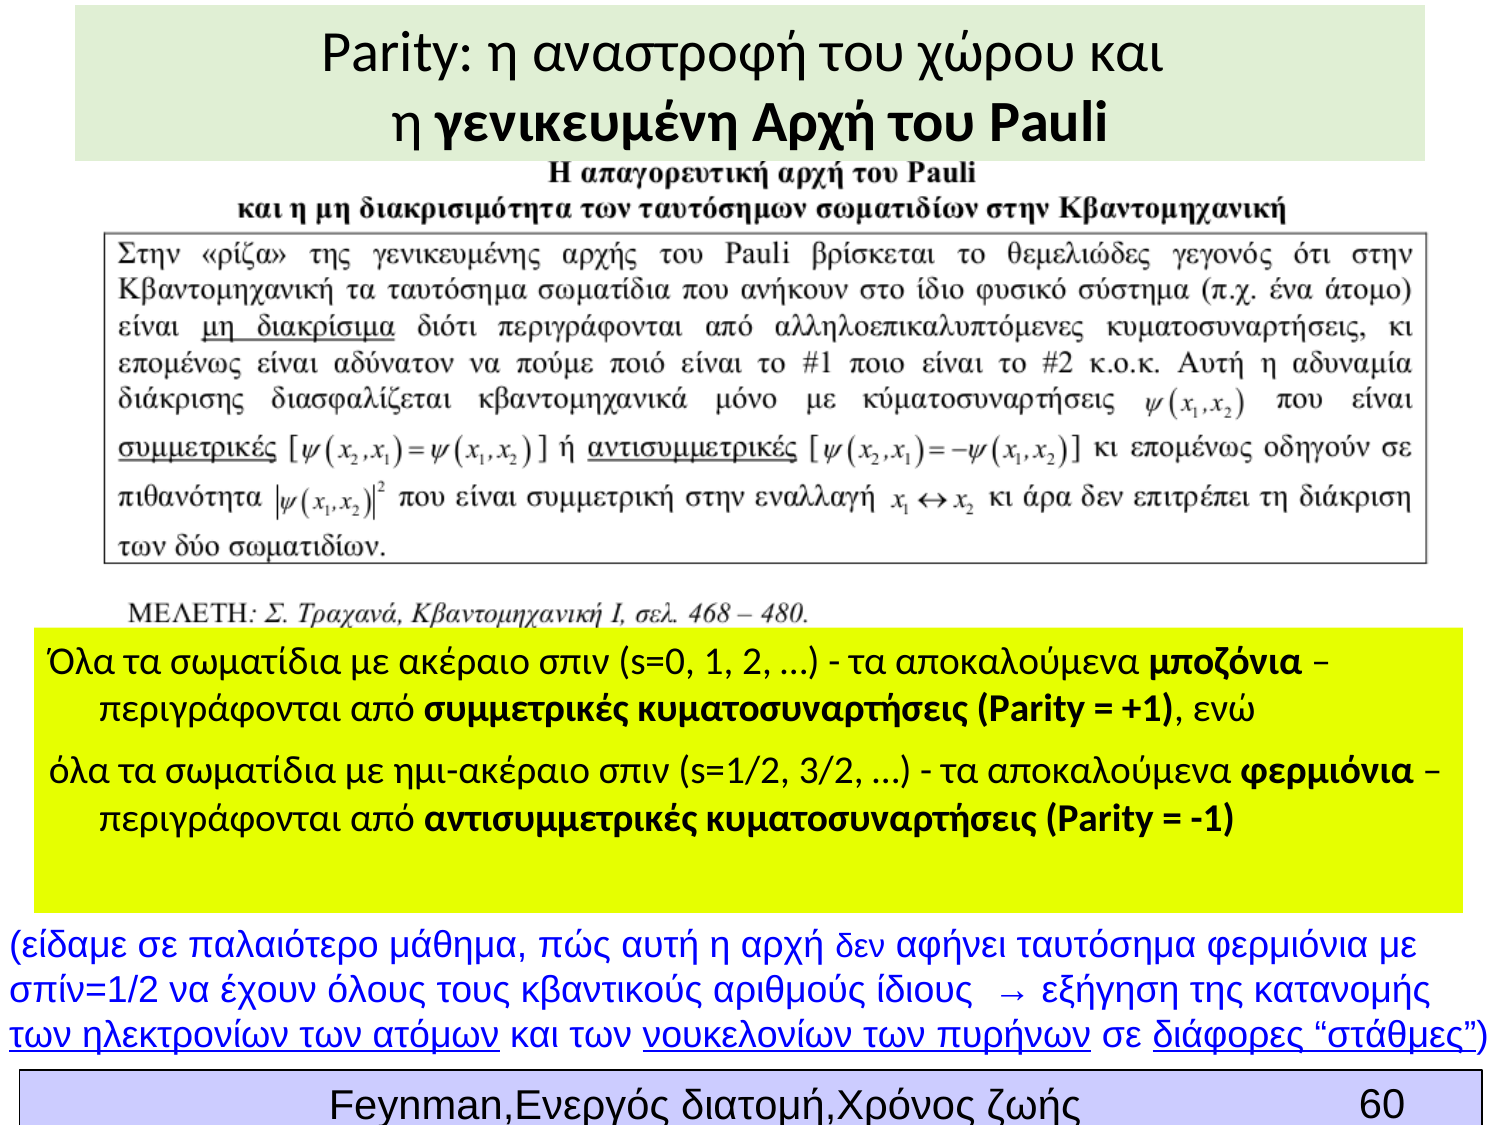

# Parity: η αναστροφή του χώρου και η γενικευμένη Αρχή του Pauli
Όλα τα σωματίδια με ακέραιο σπιν (s=0, 1, 2, …) - τα αποκαλούμενα μποζόνια – περιγράφονται από συμμετρικές κυματοσυναρτήσεις (Parity = +1), ενώ
όλα τα σωματίδια με ημι-ακέραιο σπιν (s=1/2, 3/2, …) - τα αποκαλούμενα φερμιόνια – περιγράφονται από αντισυμμετρικές κυματοσυναρτήσεις (Parity = -1)
(είδαμε σε παλαιότερο μάθημα, πώς αυτή η αρχή δεν αφήνει ταυτόσημα φερμιόνια με
σπίν=1/2 να έχουν όλους τους κβαντικούς αριθμούς ίδιους → εξήγηση της κατανομής
των ηλεκτρονίων των ατόμων και των νουκελονίων των πυρήνων σε διάφορες “στάθμες”)
60
Feynman,Eνεργός διατομή,Xρόνος ζωής